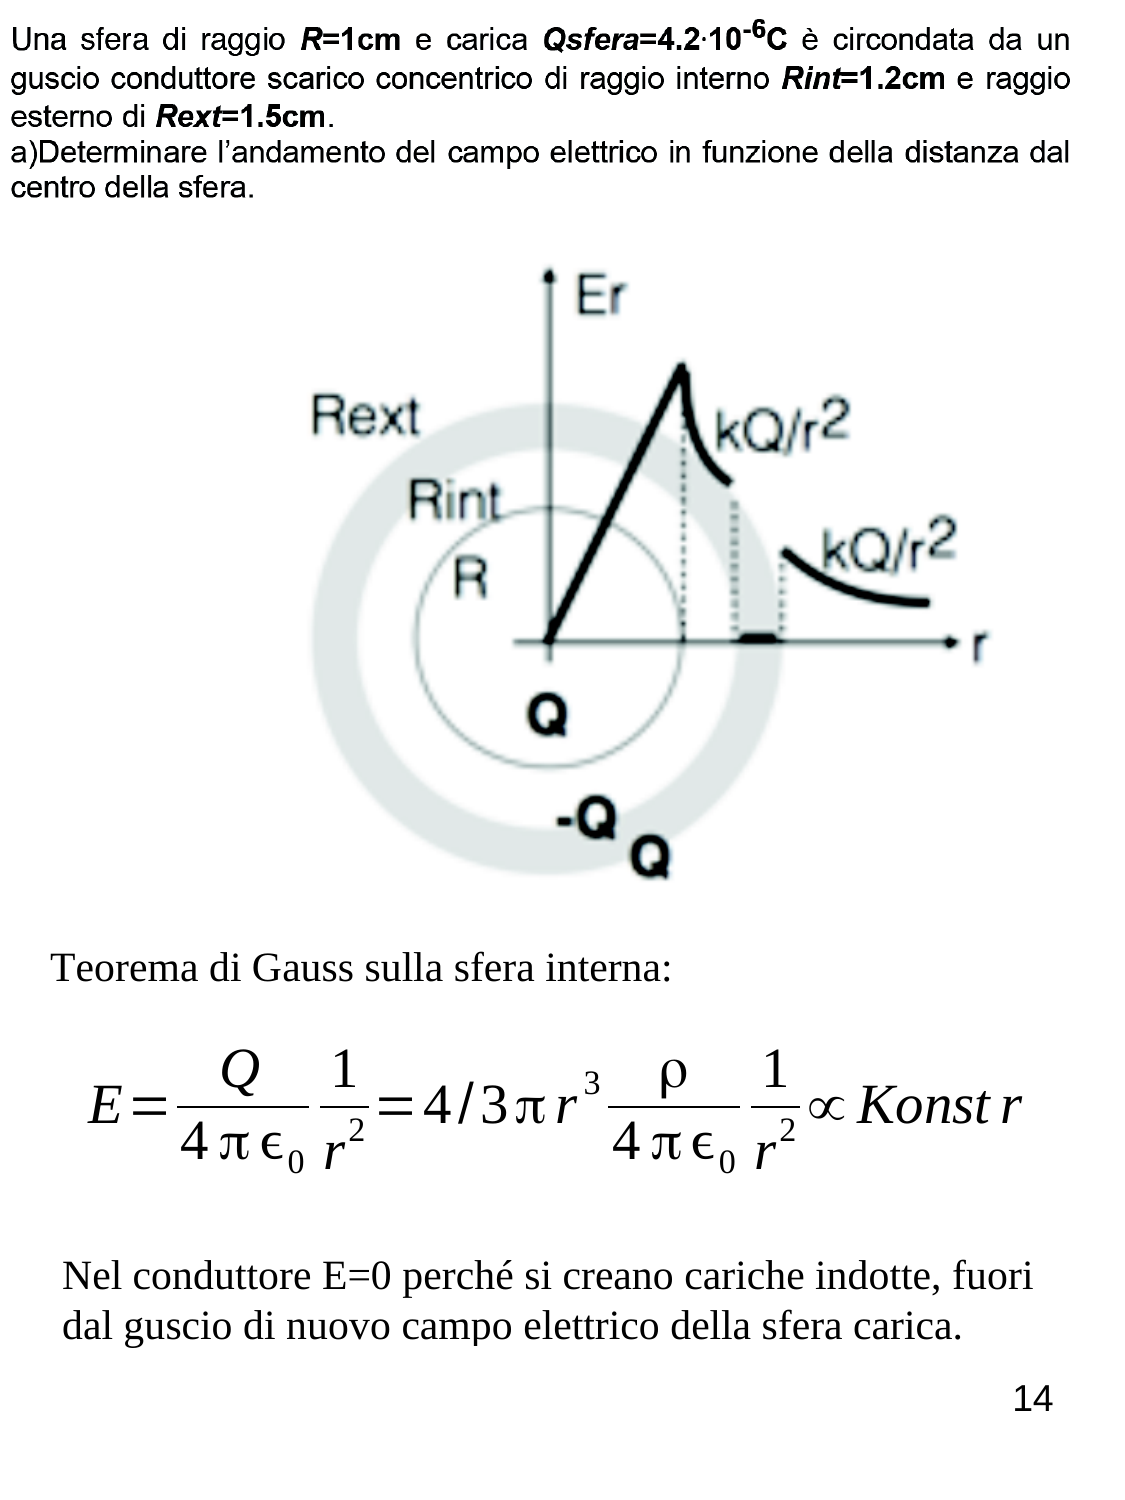

Teorema di Gauss sulla sfera interna:
Nel conduttore E=0 perché si creano cariche indotte, fuori dal guscio di nuovo campo elettrico della sfera carica.
P13 Elettrostatica 2
14